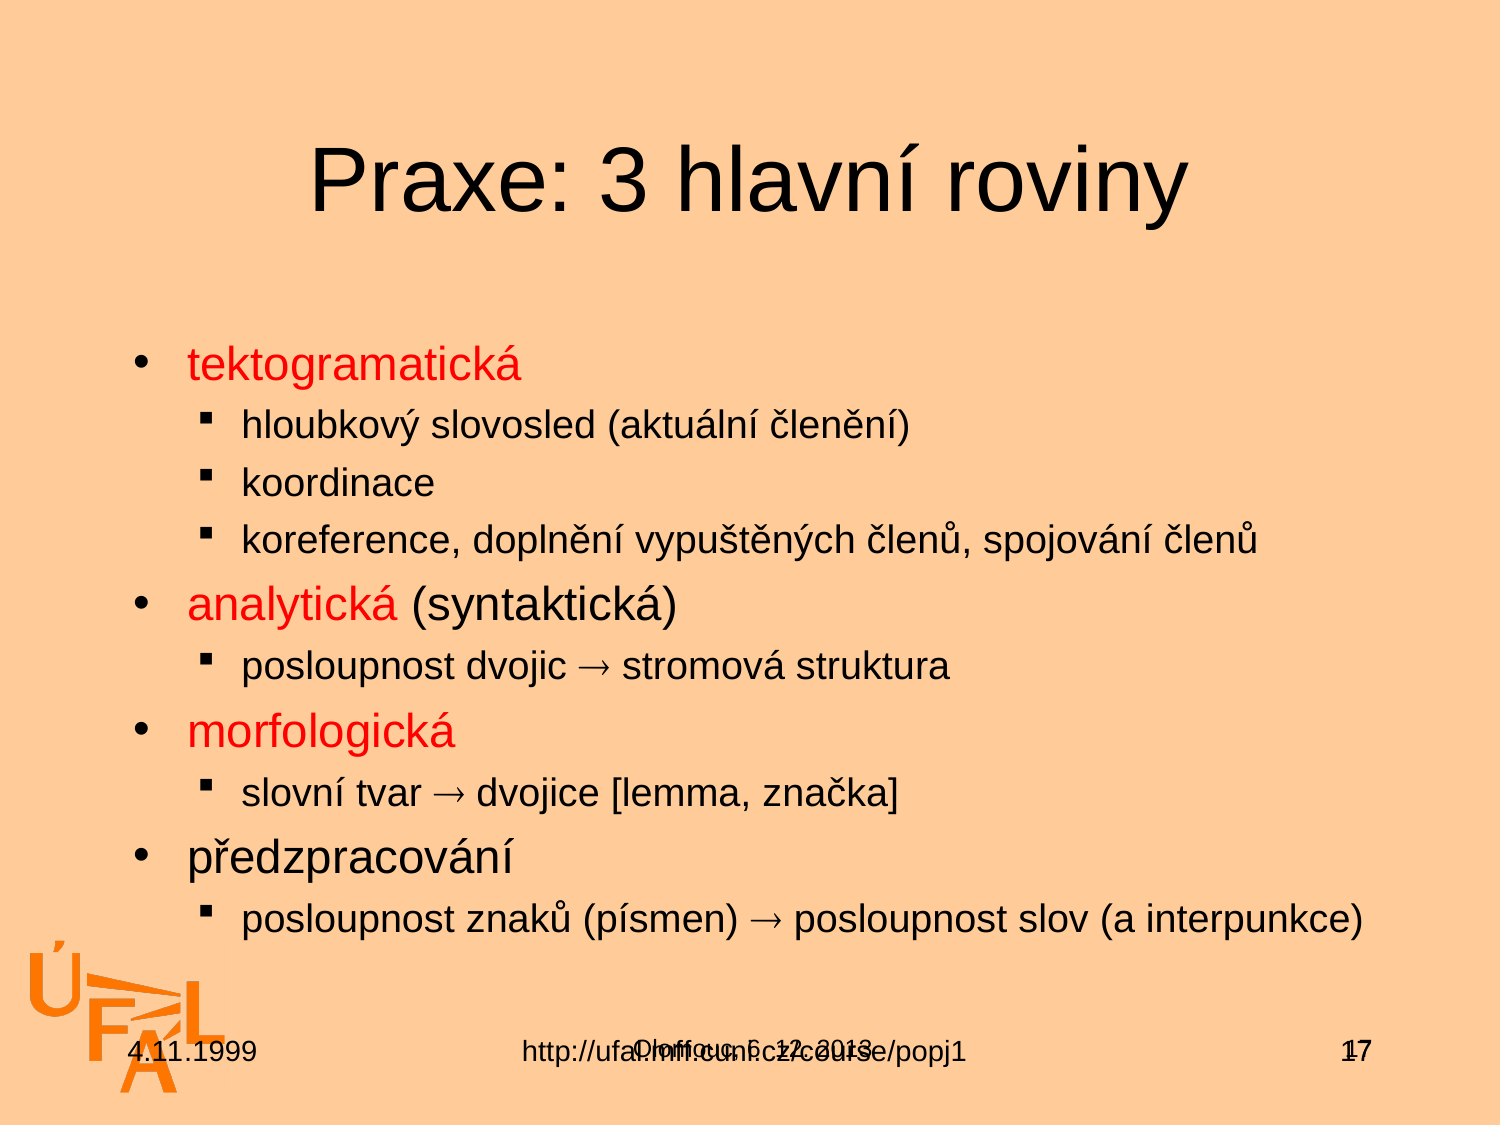

# Praxe: 3 hlavní roviny
tektogramatická
hloubkový slovosled (aktuální členění)
koordinace
koreference, doplnění vypuštěných členů, spojování členů
analytická (syntaktická)
posloupnost dvojic  stromová struktura
morfologická
slovní tvar  dvojice [lemma, značka]
předzpracování
posloupnost znaků (písmen)  posloupnost slov (a interpunkce)
4.11.1999
Olomouc, 6. 12. 2013
http://ufal.mff.cuni.cz/course/popj1
17